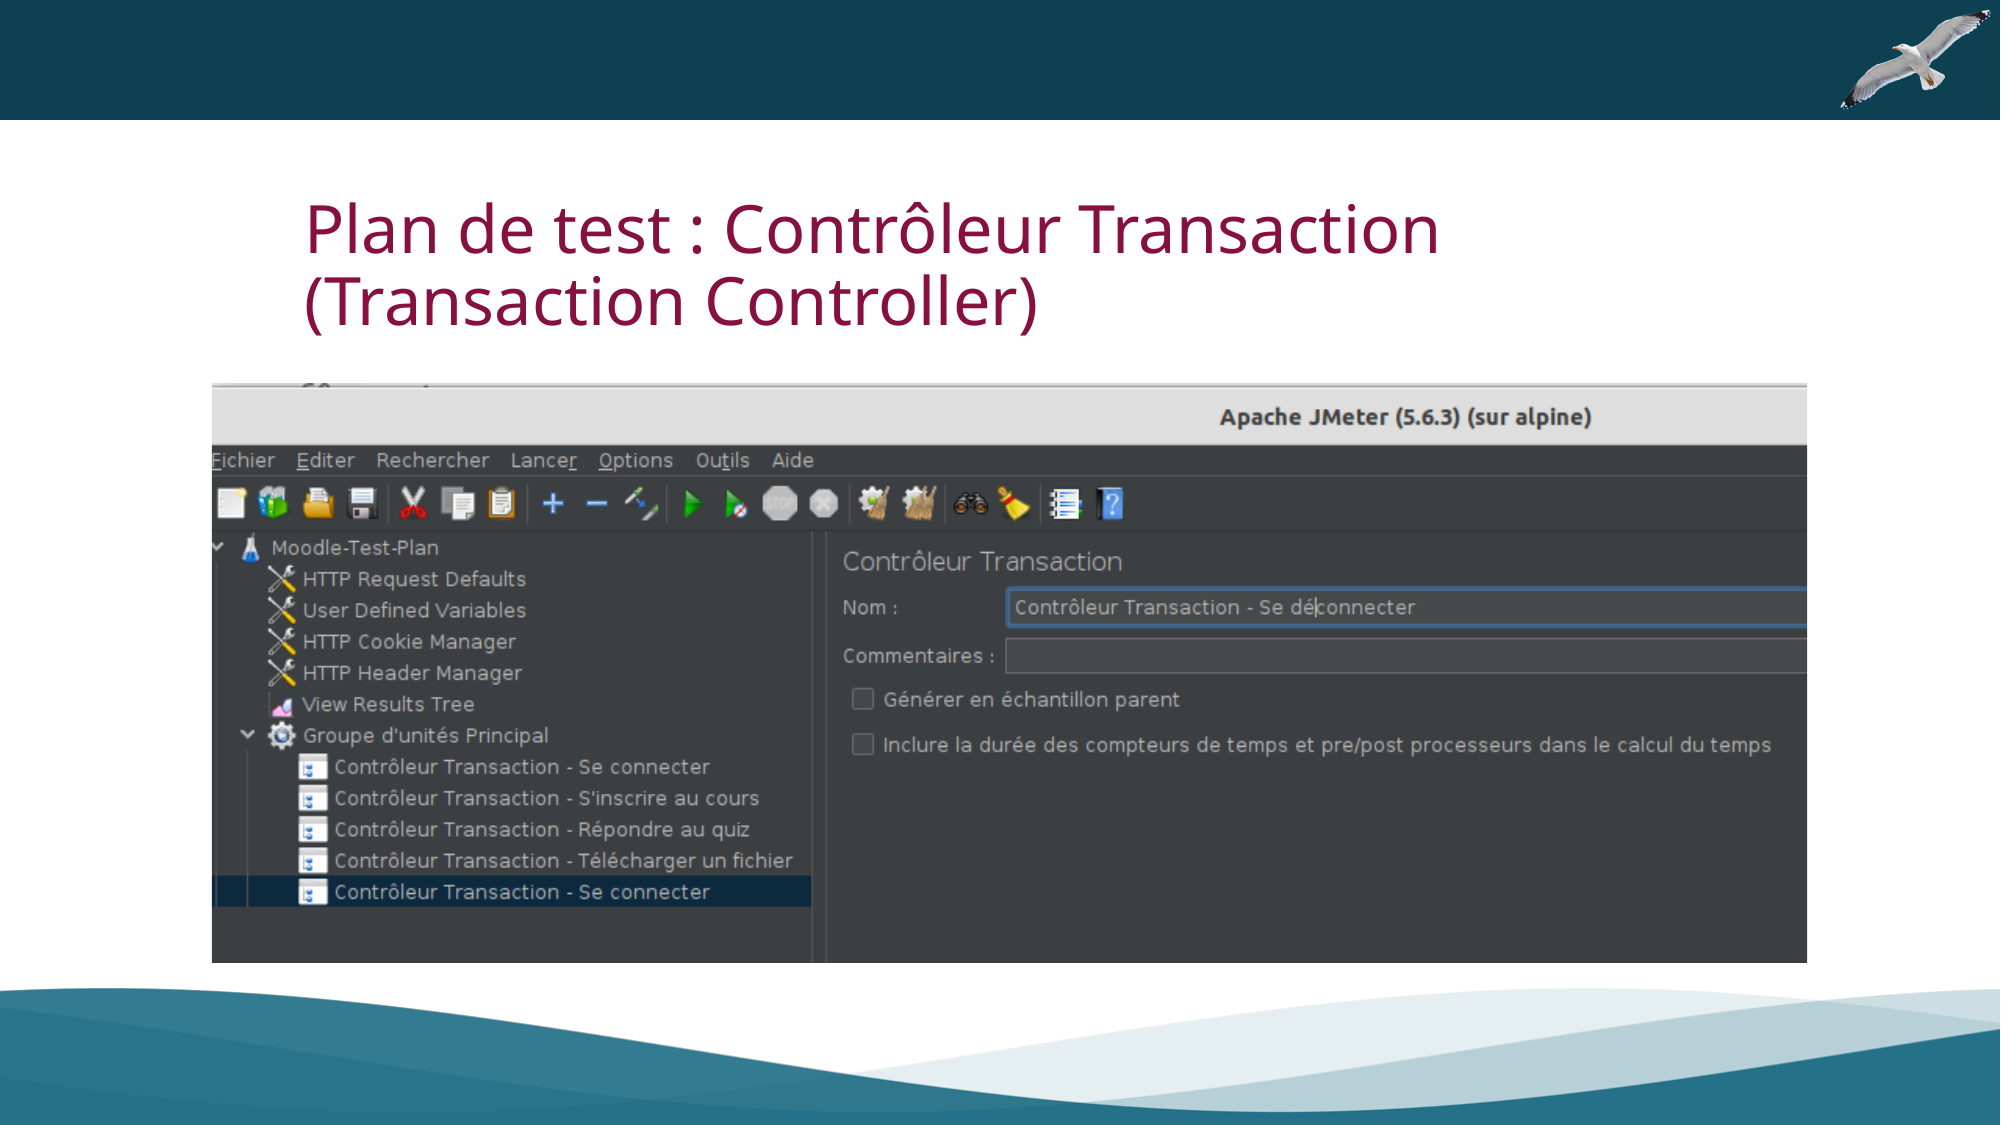

# Plan de test : Contrôleur Transaction (Transaction Controller)